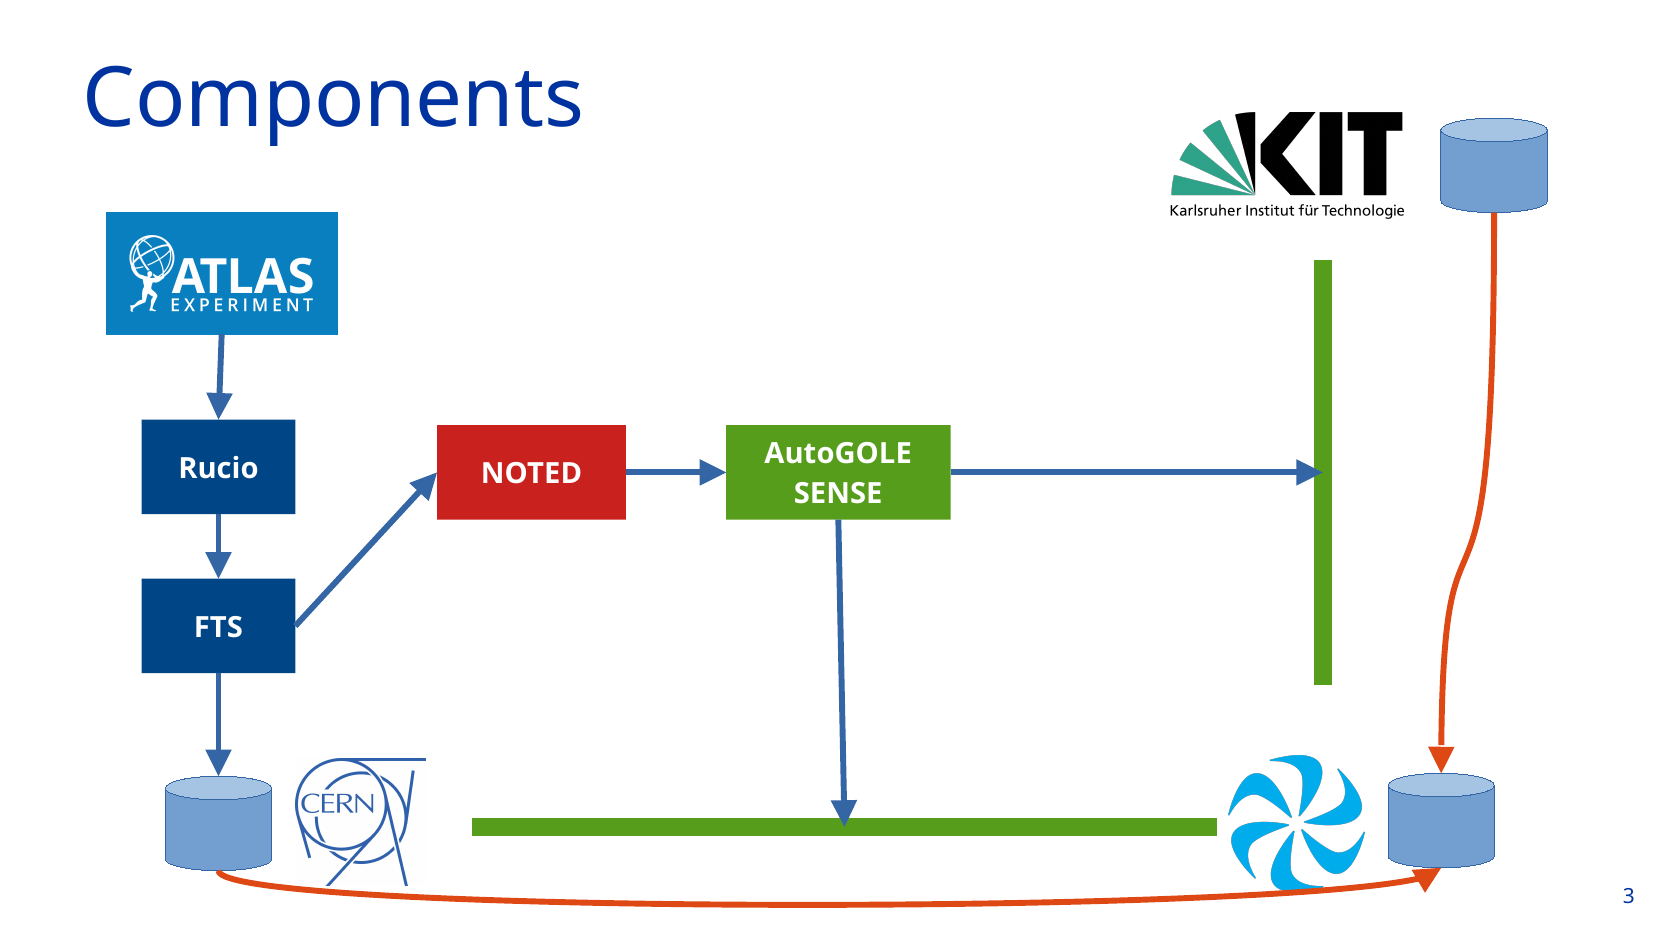

# Components
Rucio
NOTED
AutoGOLE
SENSE
FTS